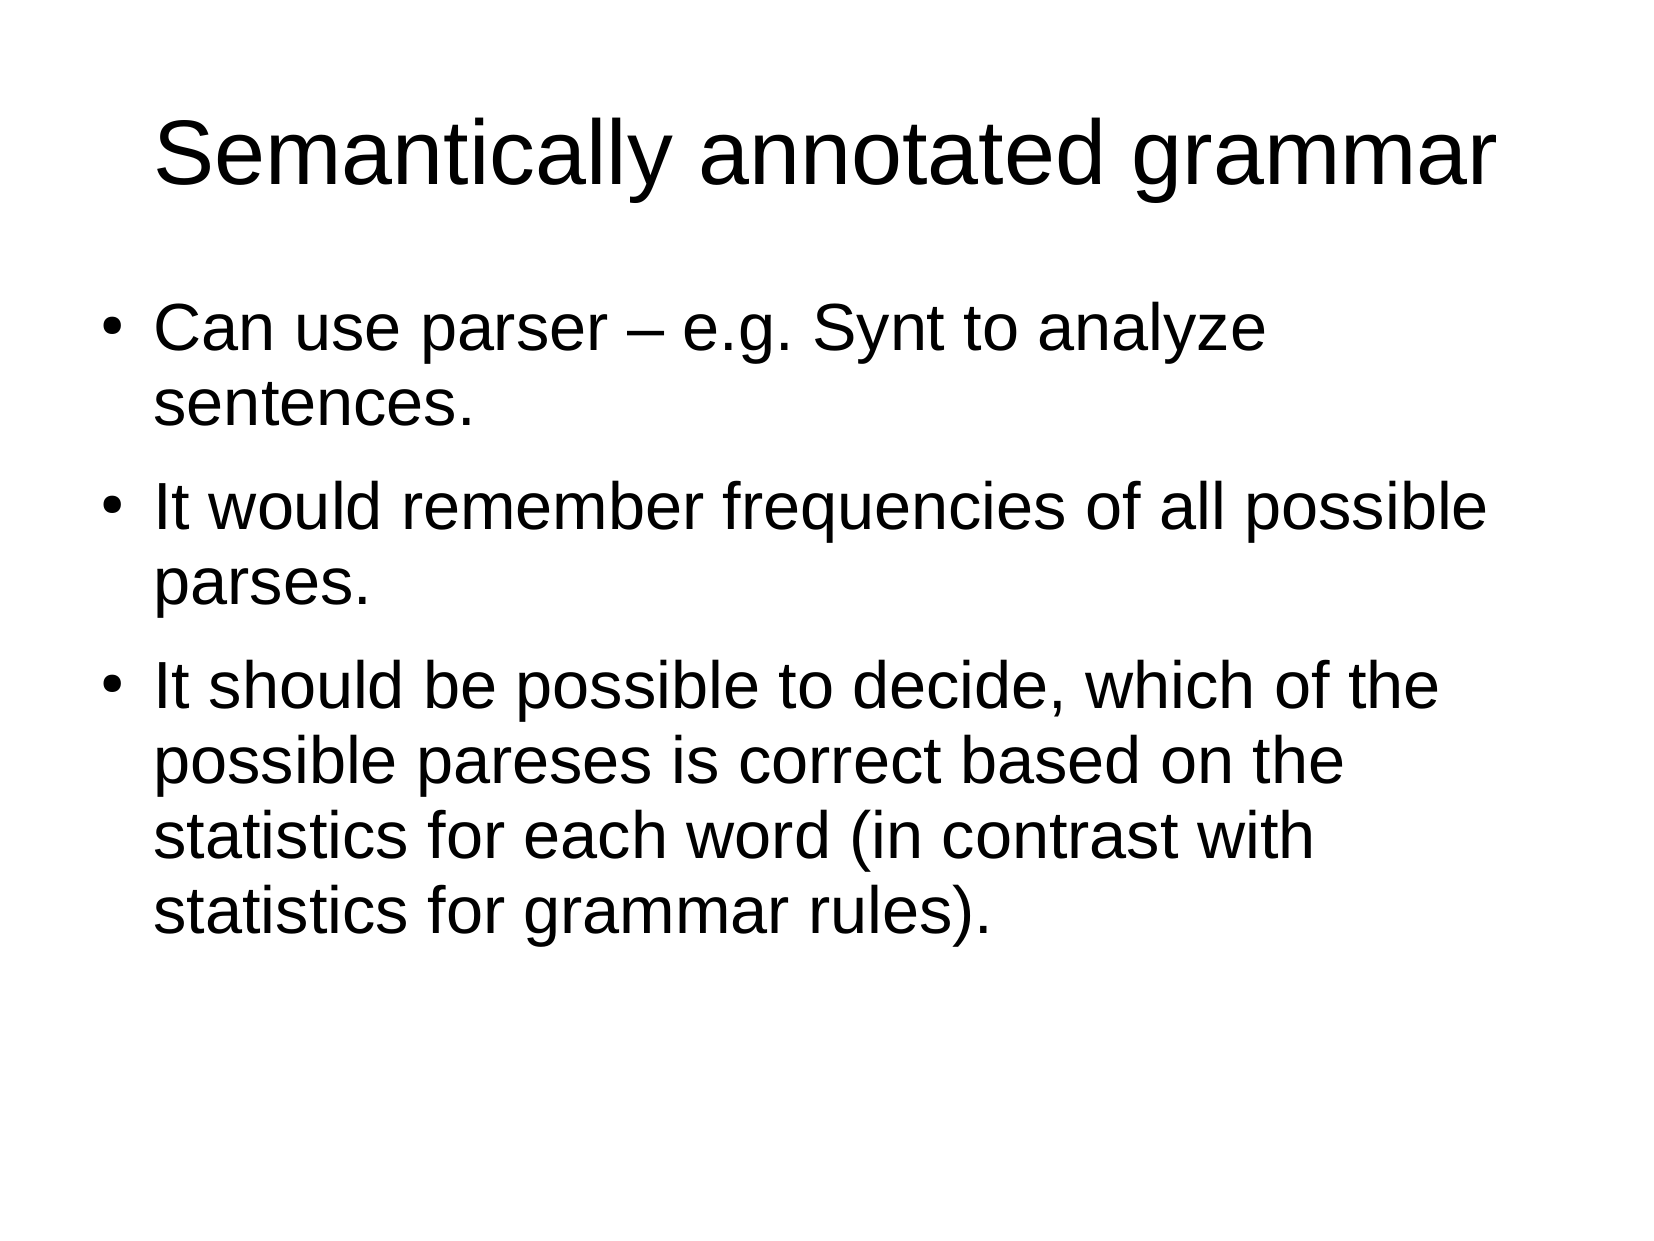

# Semantically annotated grammar
Can use parser – e.g. Synt to analyze sentences.
It would remember frequencies of all possible parses.
It should be possible to decide, which of the possible pareses is correct based on the statistics for each word (in contrast with statistics for grammar rules).